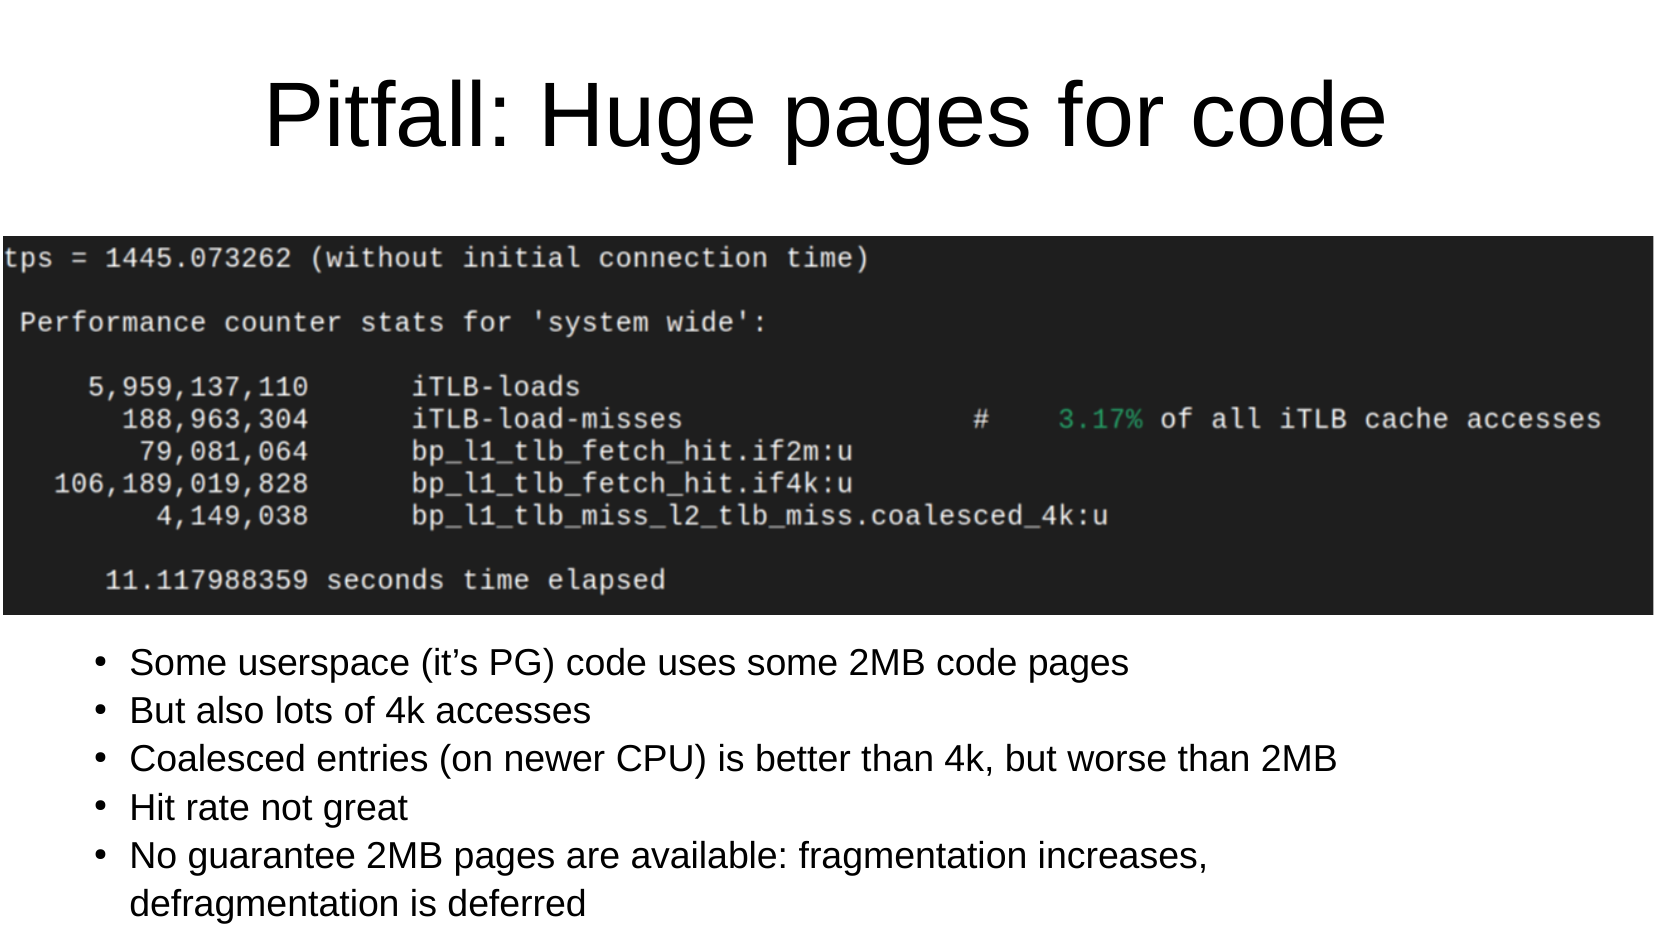

# Pitfall: Huge pages for code
Some userspace (it’s PG) code uses some 2MB code pages
But also lots of 4k accesses
Coalesced entries (on newer CPU) is better than 4k, but worse than 2MB
Hit rate not great
No guarantee 2MB pages are available: fragmentation increases, defragmentation is deferred